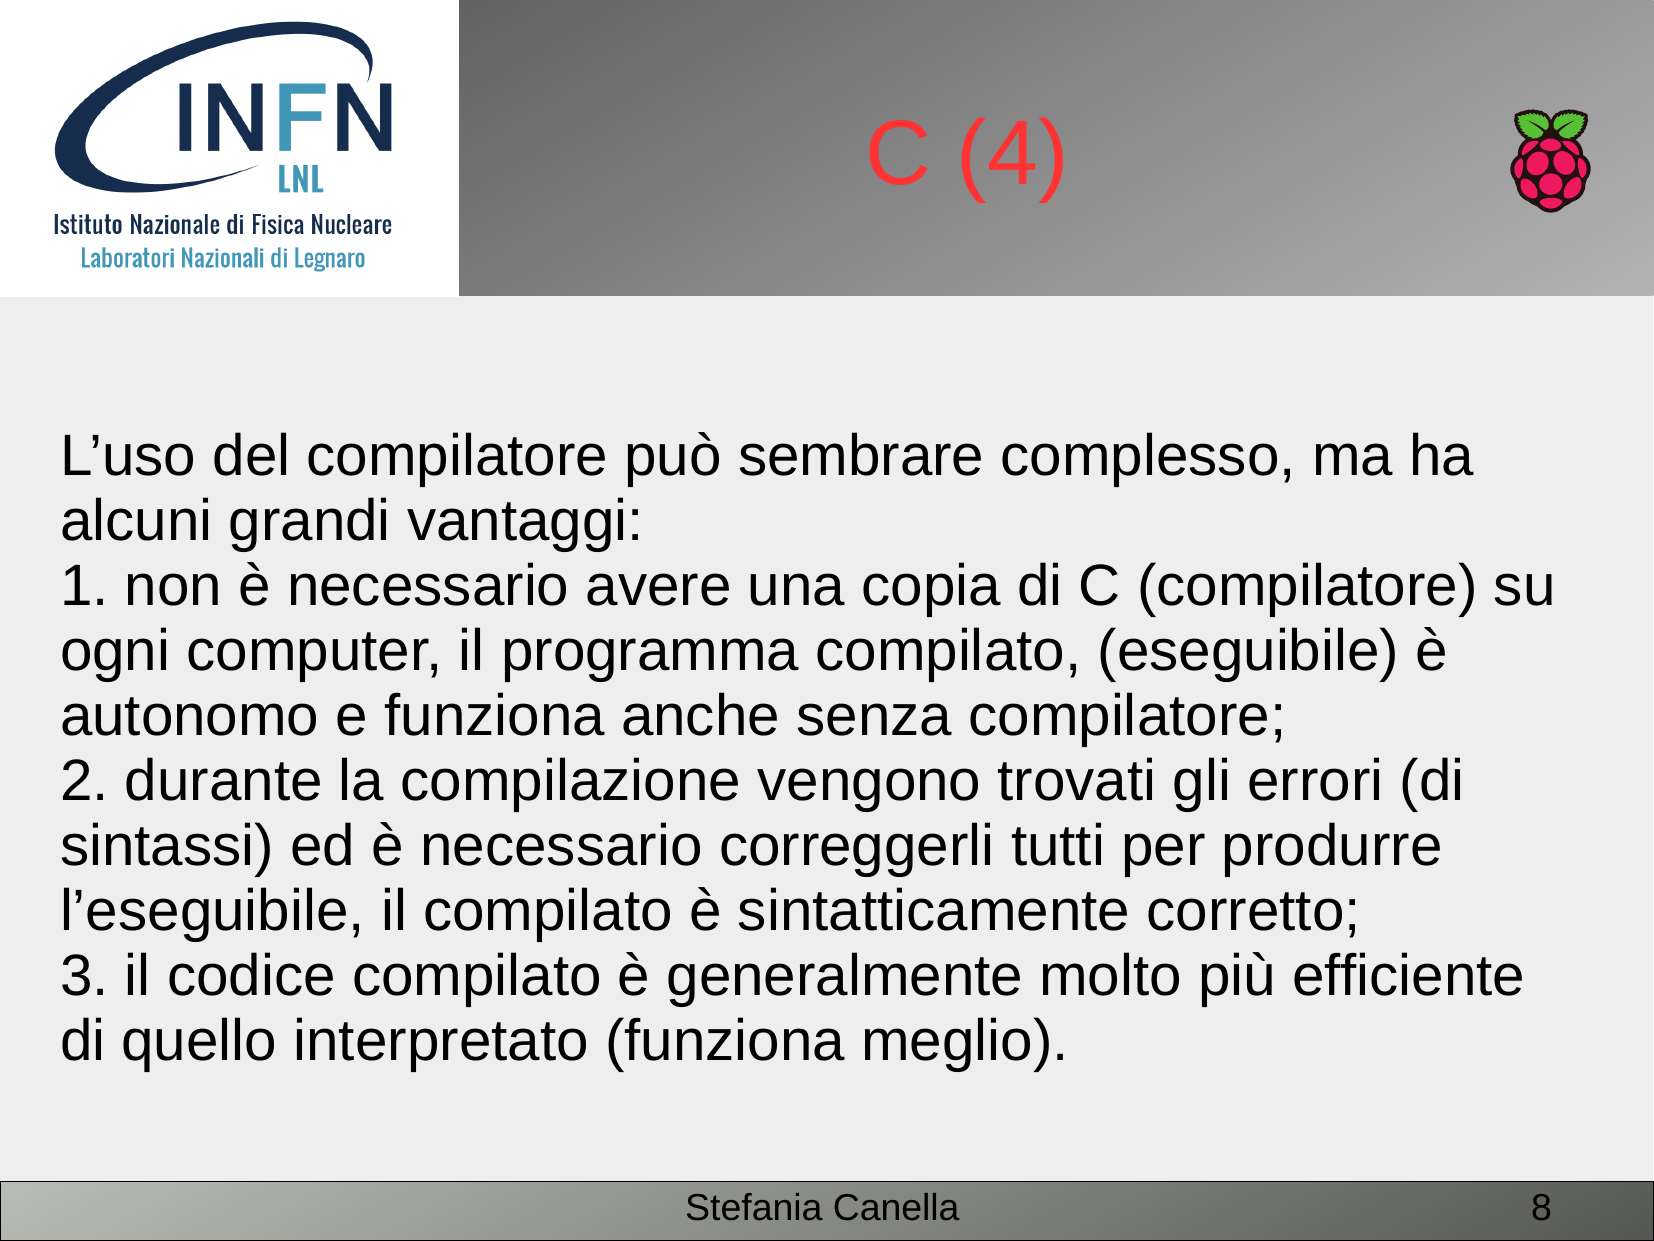

# C (4)
L’uso del compilatore può sembrare complesso, ma ha alcuni grandi vantaggi:
1. non è necessario avere una copia di C (compilatore) su ogni computer, il programma compilato, (eseguibile) è autonomo e funziona anche senza compilatore;
2. durante la compilazione vengono trovati gli errori (di sintassi) ed è necessario correggerli tutti per produrre l’eseguibile, il compilato è sintatticamente corretto;
3. il codice compilato è generalmente molto più efficiente di quello interpretato (funziona meglio).
Stefania Canella